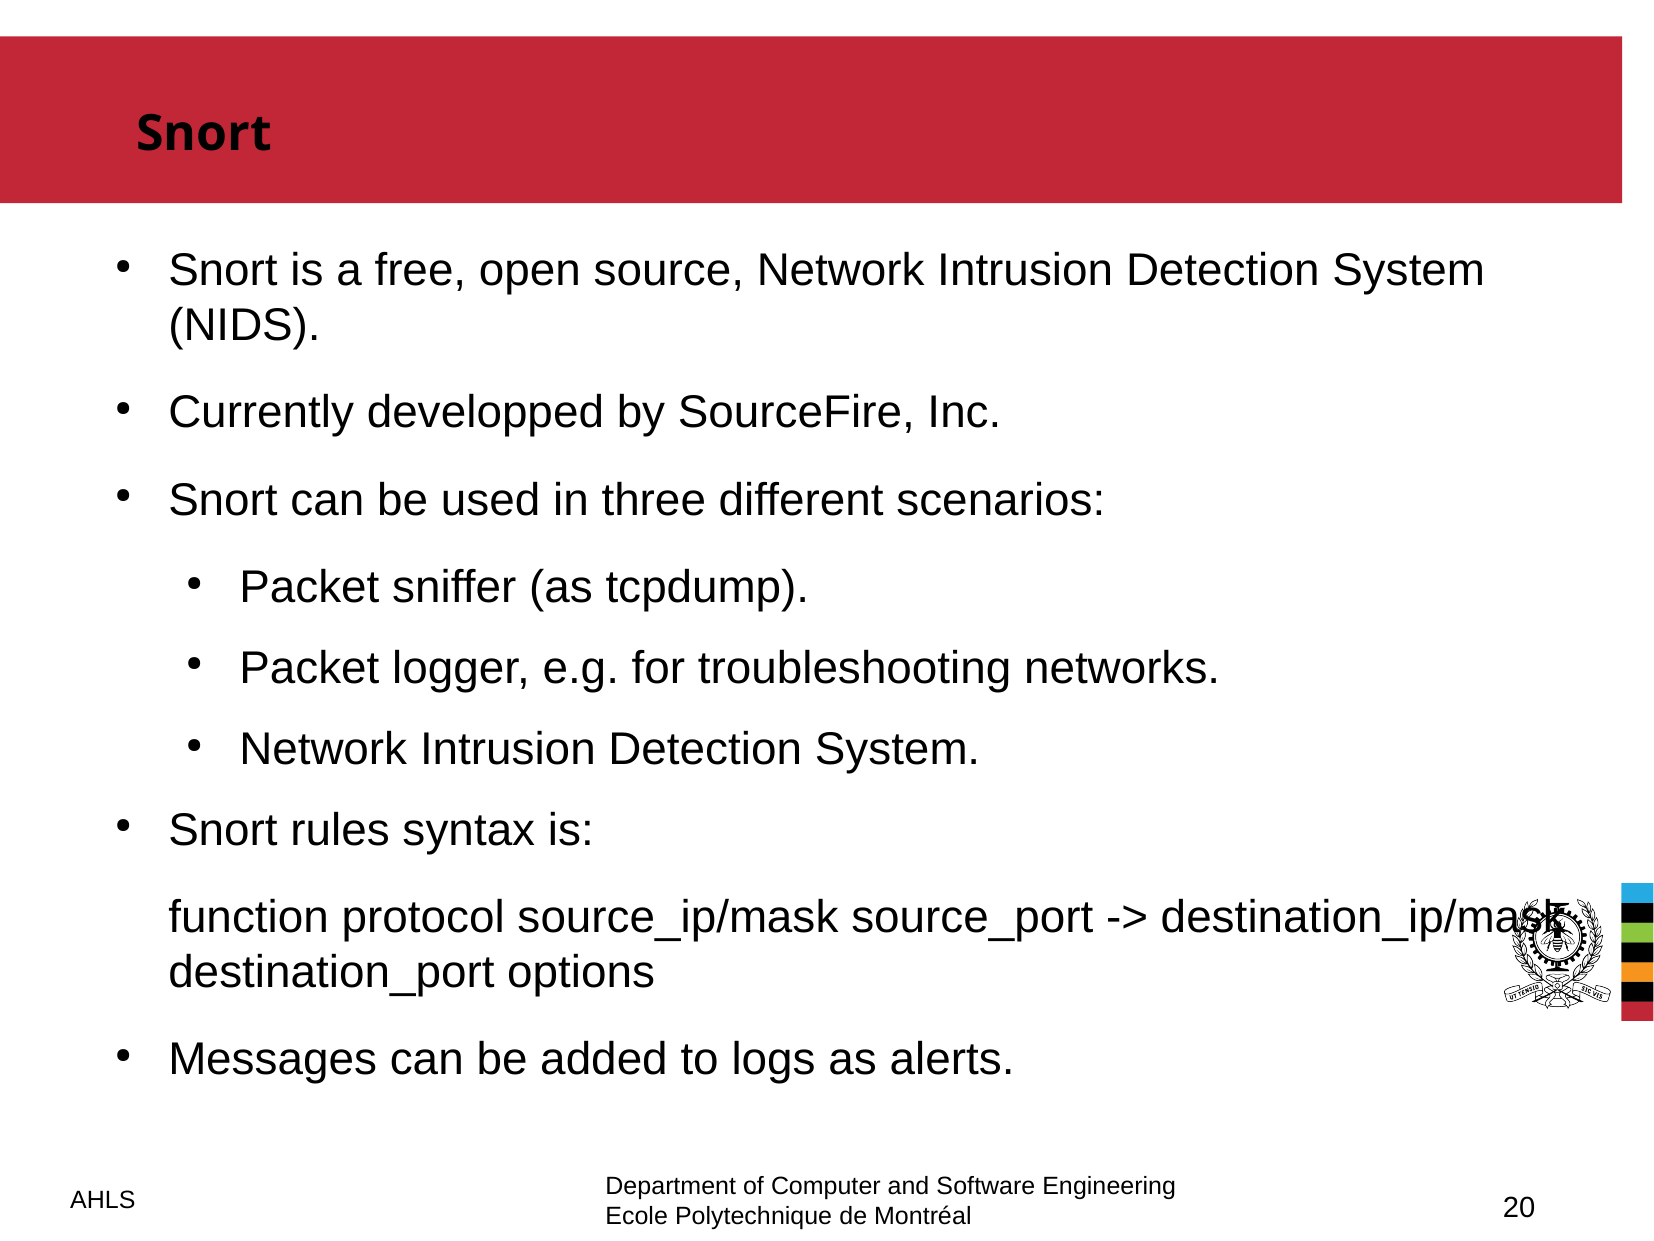

# Snort
Snort is a free, open source, Network Intrusion Detection System (NIDS).
Currently developped by SourceFire, Inc.
Snort can be used in three different scenarios:
Packet sniffer (as tcpdump).
Packet logger, e.g. for troubleshooting networks.
Network Intrusion Detection System.
Snort rules syntax is:
function protocol source_ip/mask source_port -> destination_ip/mask destination_port options
Messages can be added to logs as alerts.